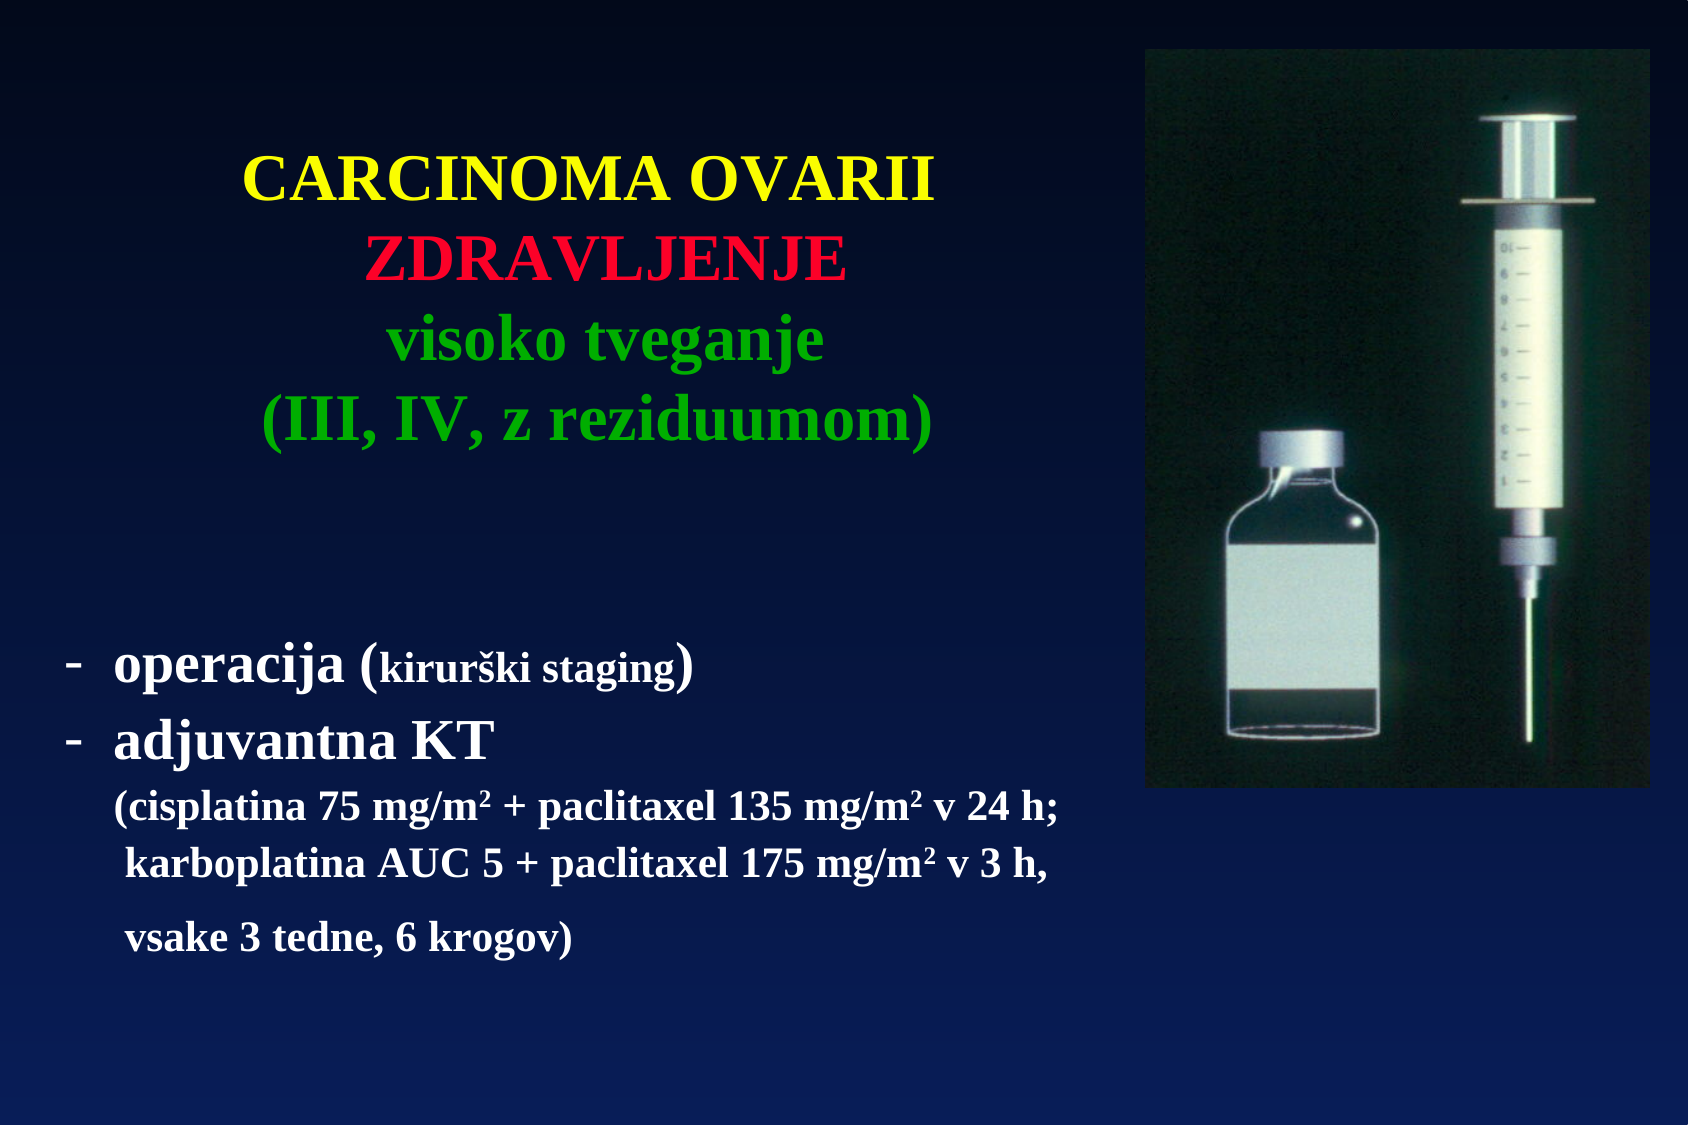

# CARCINOMA OVARII ZDRAVLJENJE visoko tveganje (III, IV, z reziduumom)
operacija (kirurški staging)
adjuvantna KT
	(cisplatina 75 mg/m2 + paclitaxel 135 mg/m2 v 24 h;
	 karboplatina AUC 5 + paclitaxel 175 mg/m2 v 3 h,
	 vsake 3 tedne, 6 krogov)